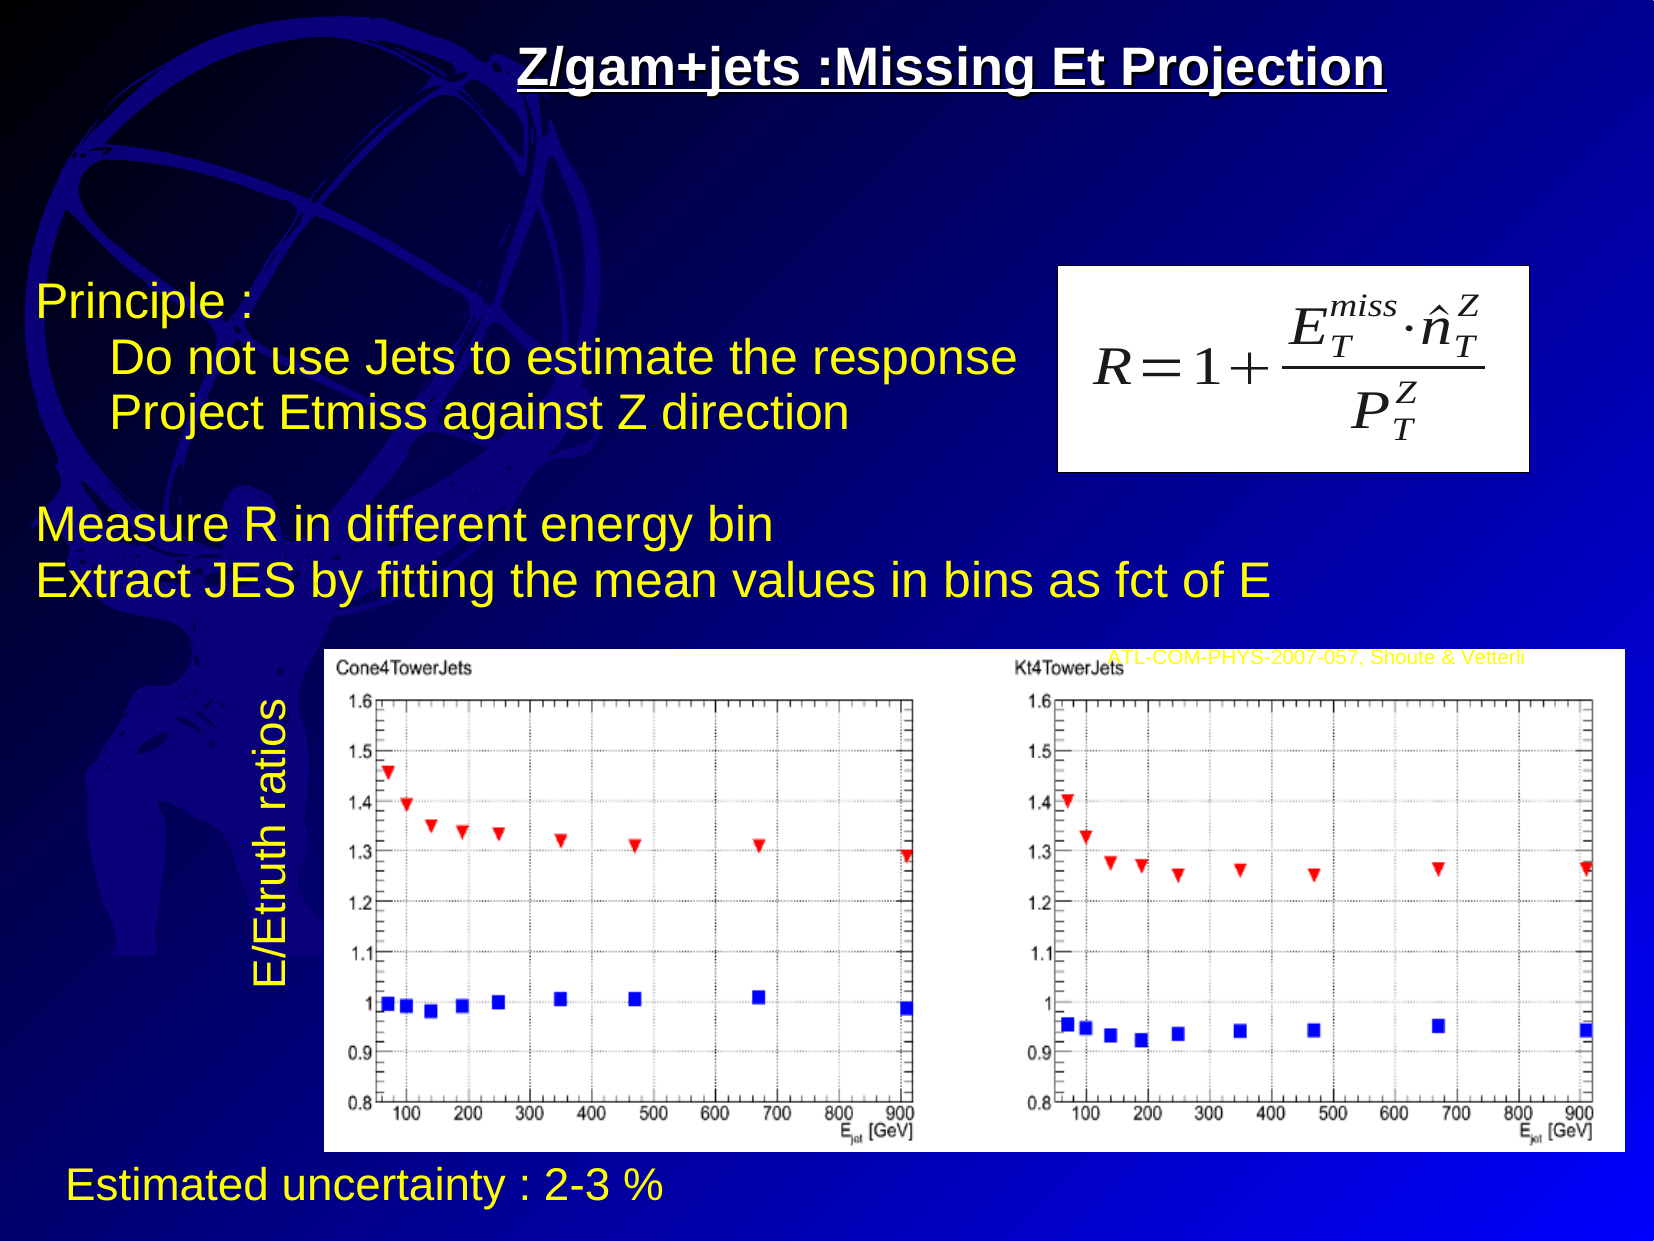

Z/gam+jets :Missing Et Projection
Principle :
	Do not use Jets to estimate the response
	Project Etmiss against Z direction
Measure R in different energy bin
Extract JES by fitting the mean values in bins as fct of E
ATL-COM-PHYS-2007-057, Shoute & Vetterli
E/Etruth ratios
Estimated uncertainty : 2-3 %